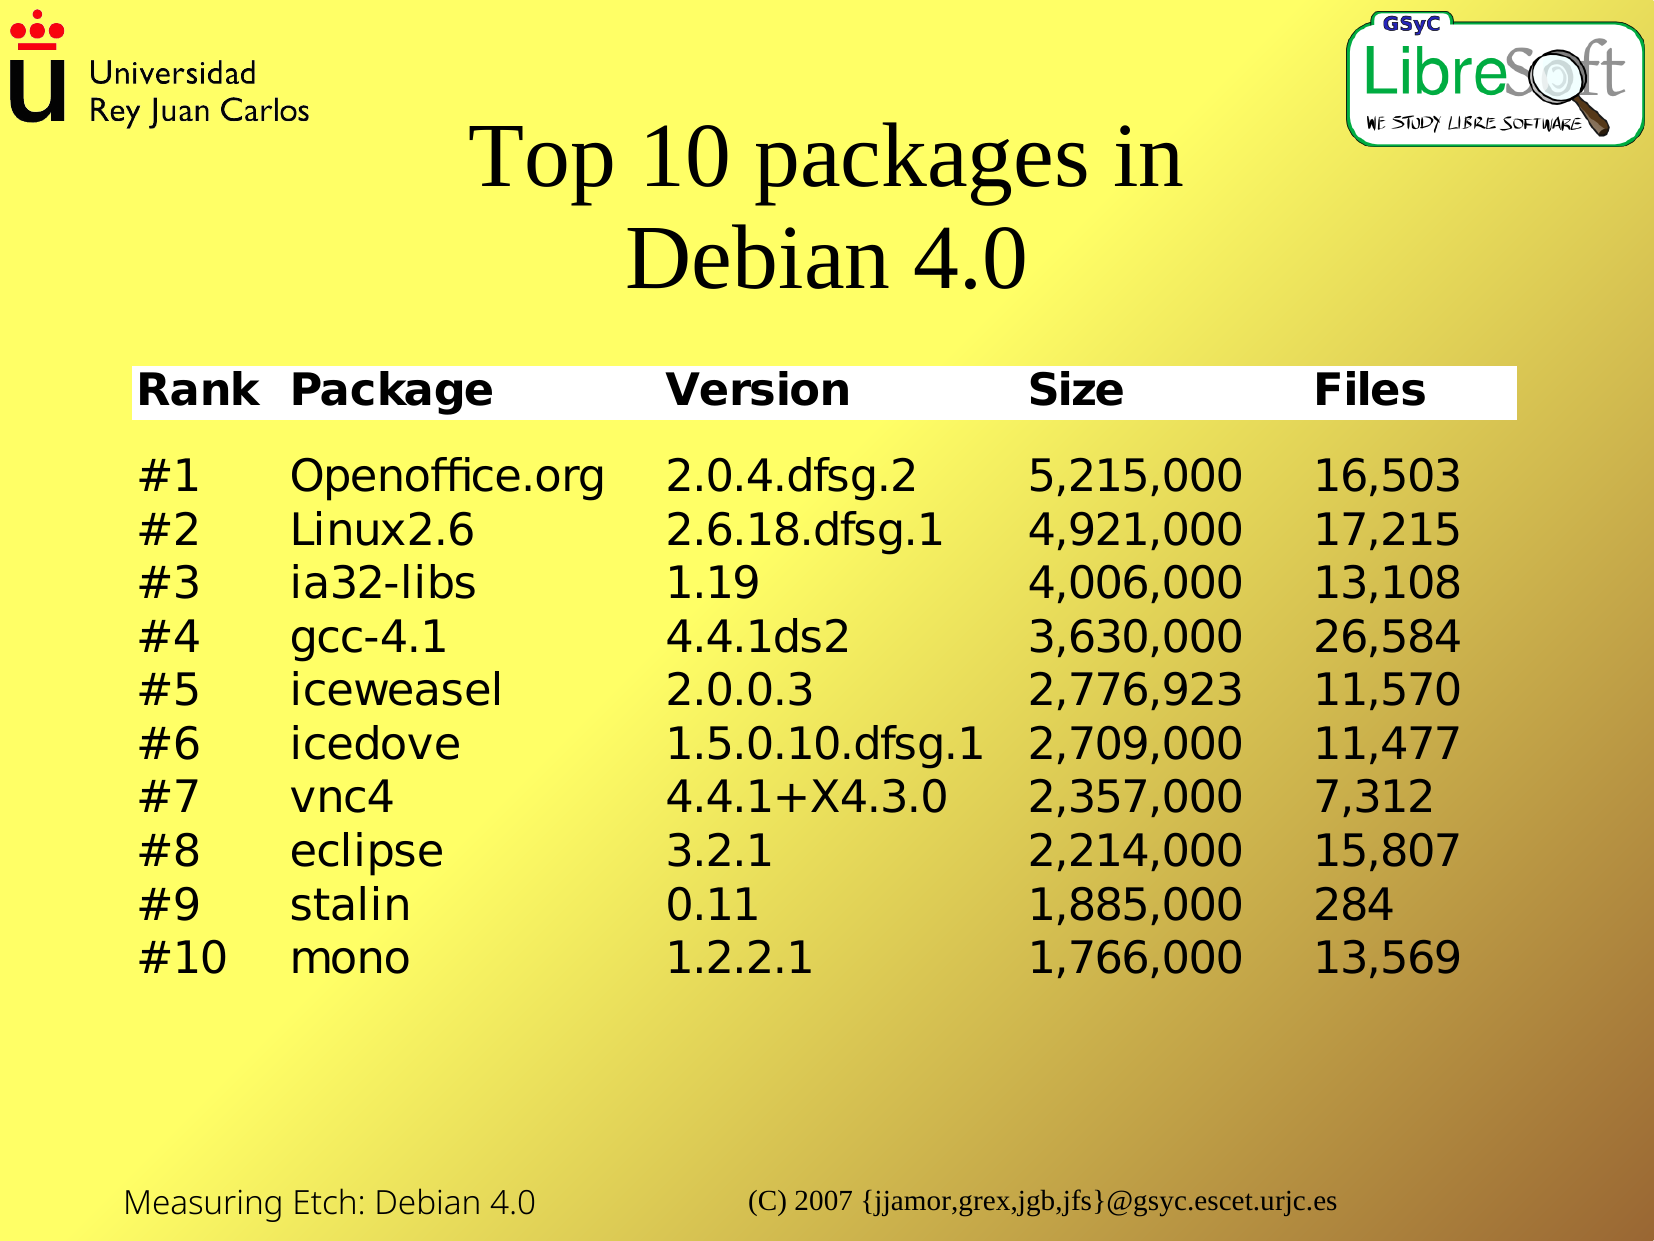

# Top 10 packages in Debian 4.0